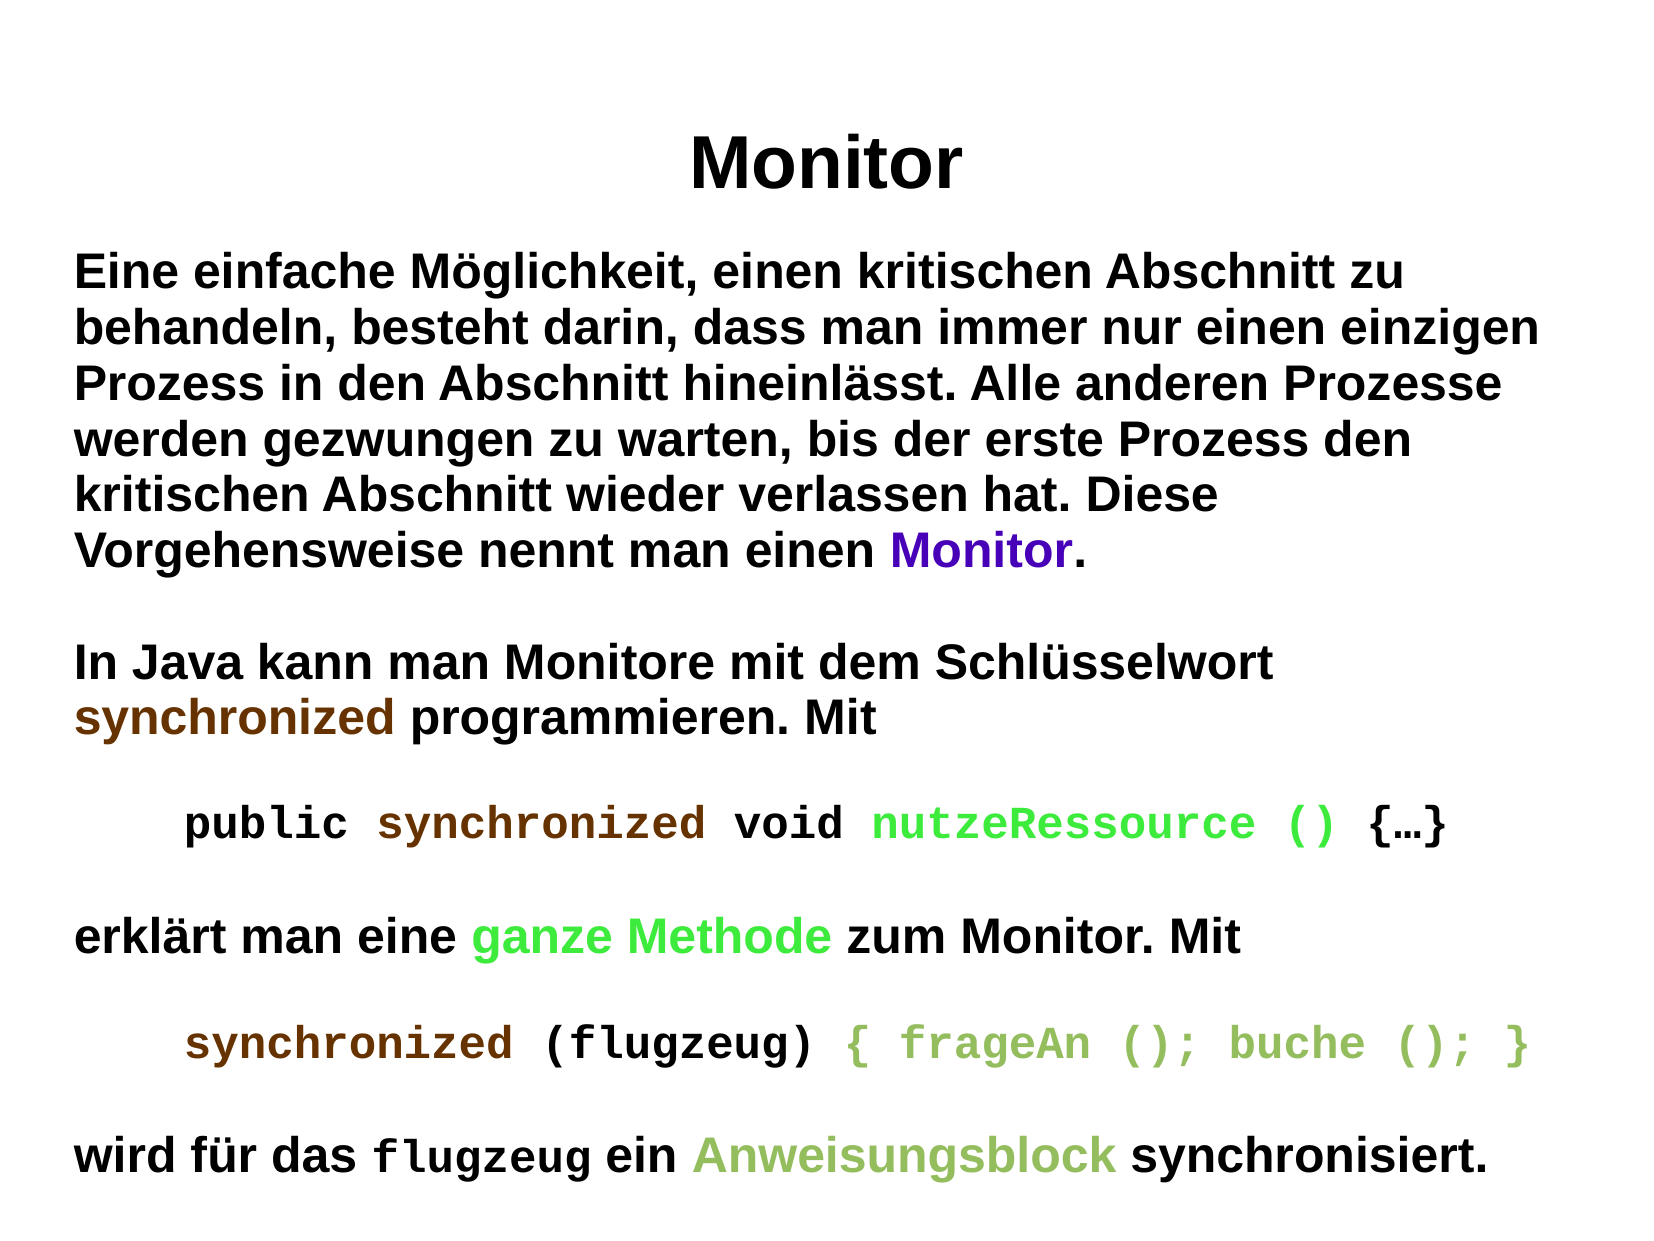

# Monitor
Eine einfache Möglichkeit, einen kritischen Abschnitt zu behandeln, besteht darin, dass man immer nur einen einzigen Prozess in den Abschnitt hineinlässt. Alle anderen Prozesse werden gezwungen zu warten, bis der erste Prozess den kritischen Abschnitt wieder verlassen hat. Diese Vorgehensweise nennt man einen Monitor.
In Java kann man Monitore mit dem Schlüsselwort synchronized programmieren. Mit
 public synchronized void nutzeRessource () {…}
erklärt man eine ganze Methode zum Monitor. Mit
 synchronized (flugzeug) { frageAn (); buche (); }
wird für das flugzeug ein Anweisungsblock synchronisiert.